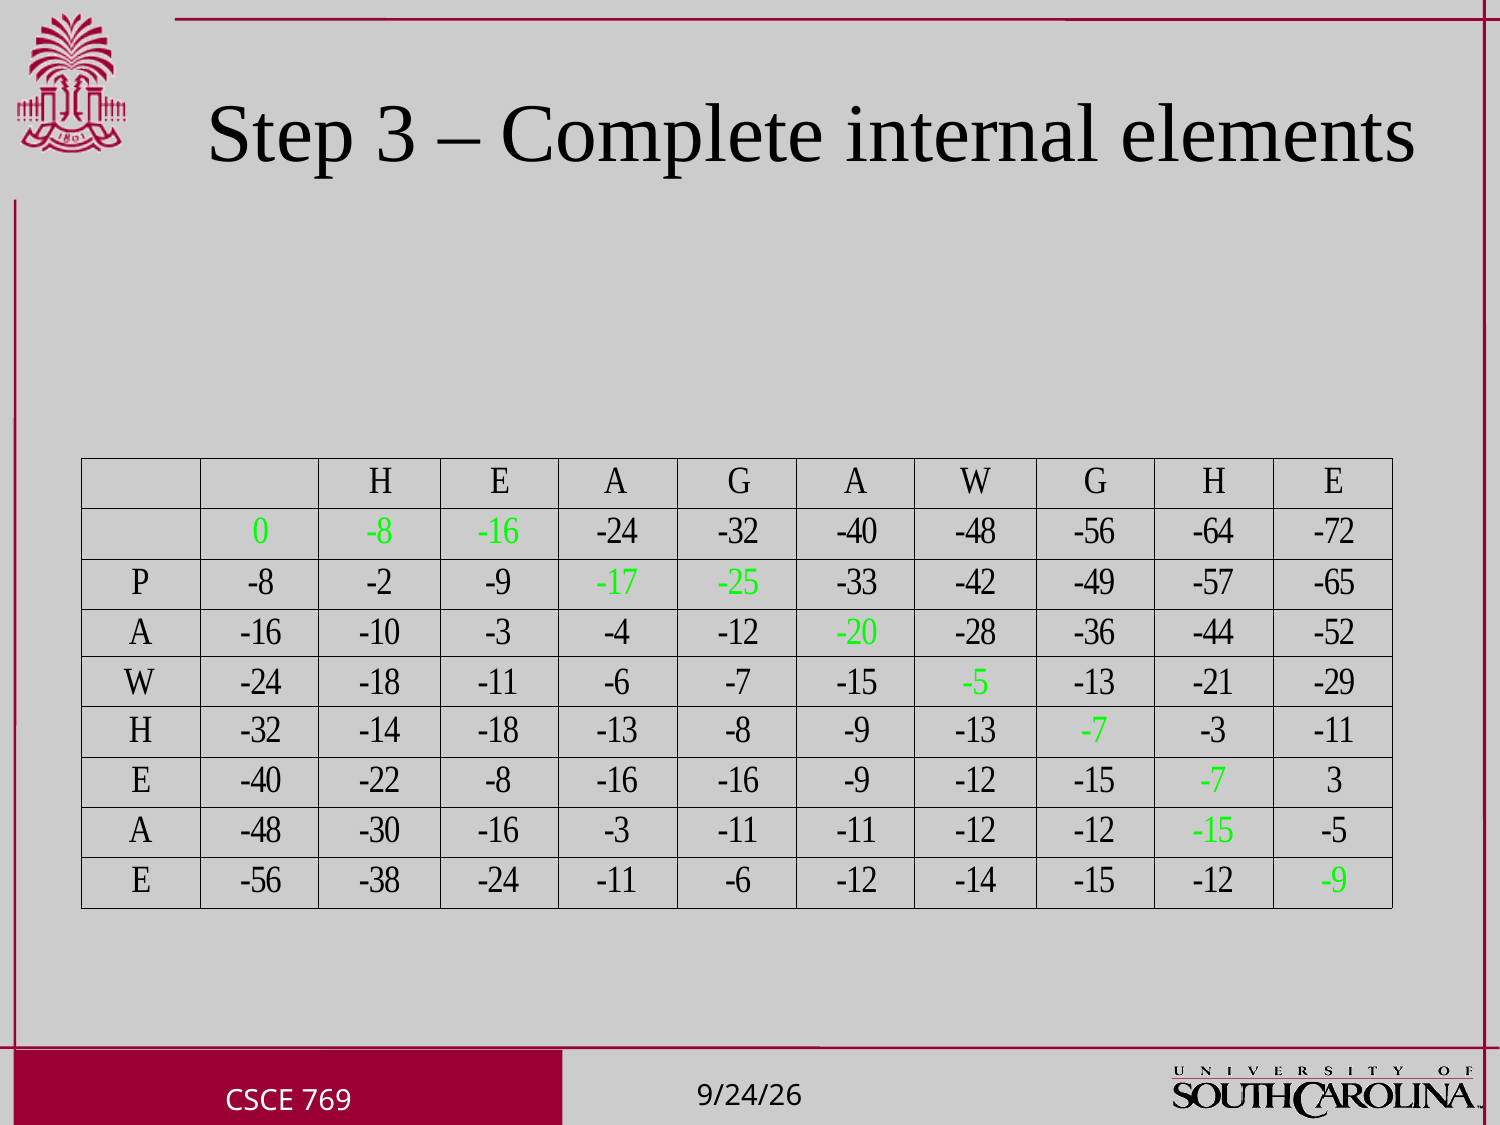

# Step 3 – Complete internal elements